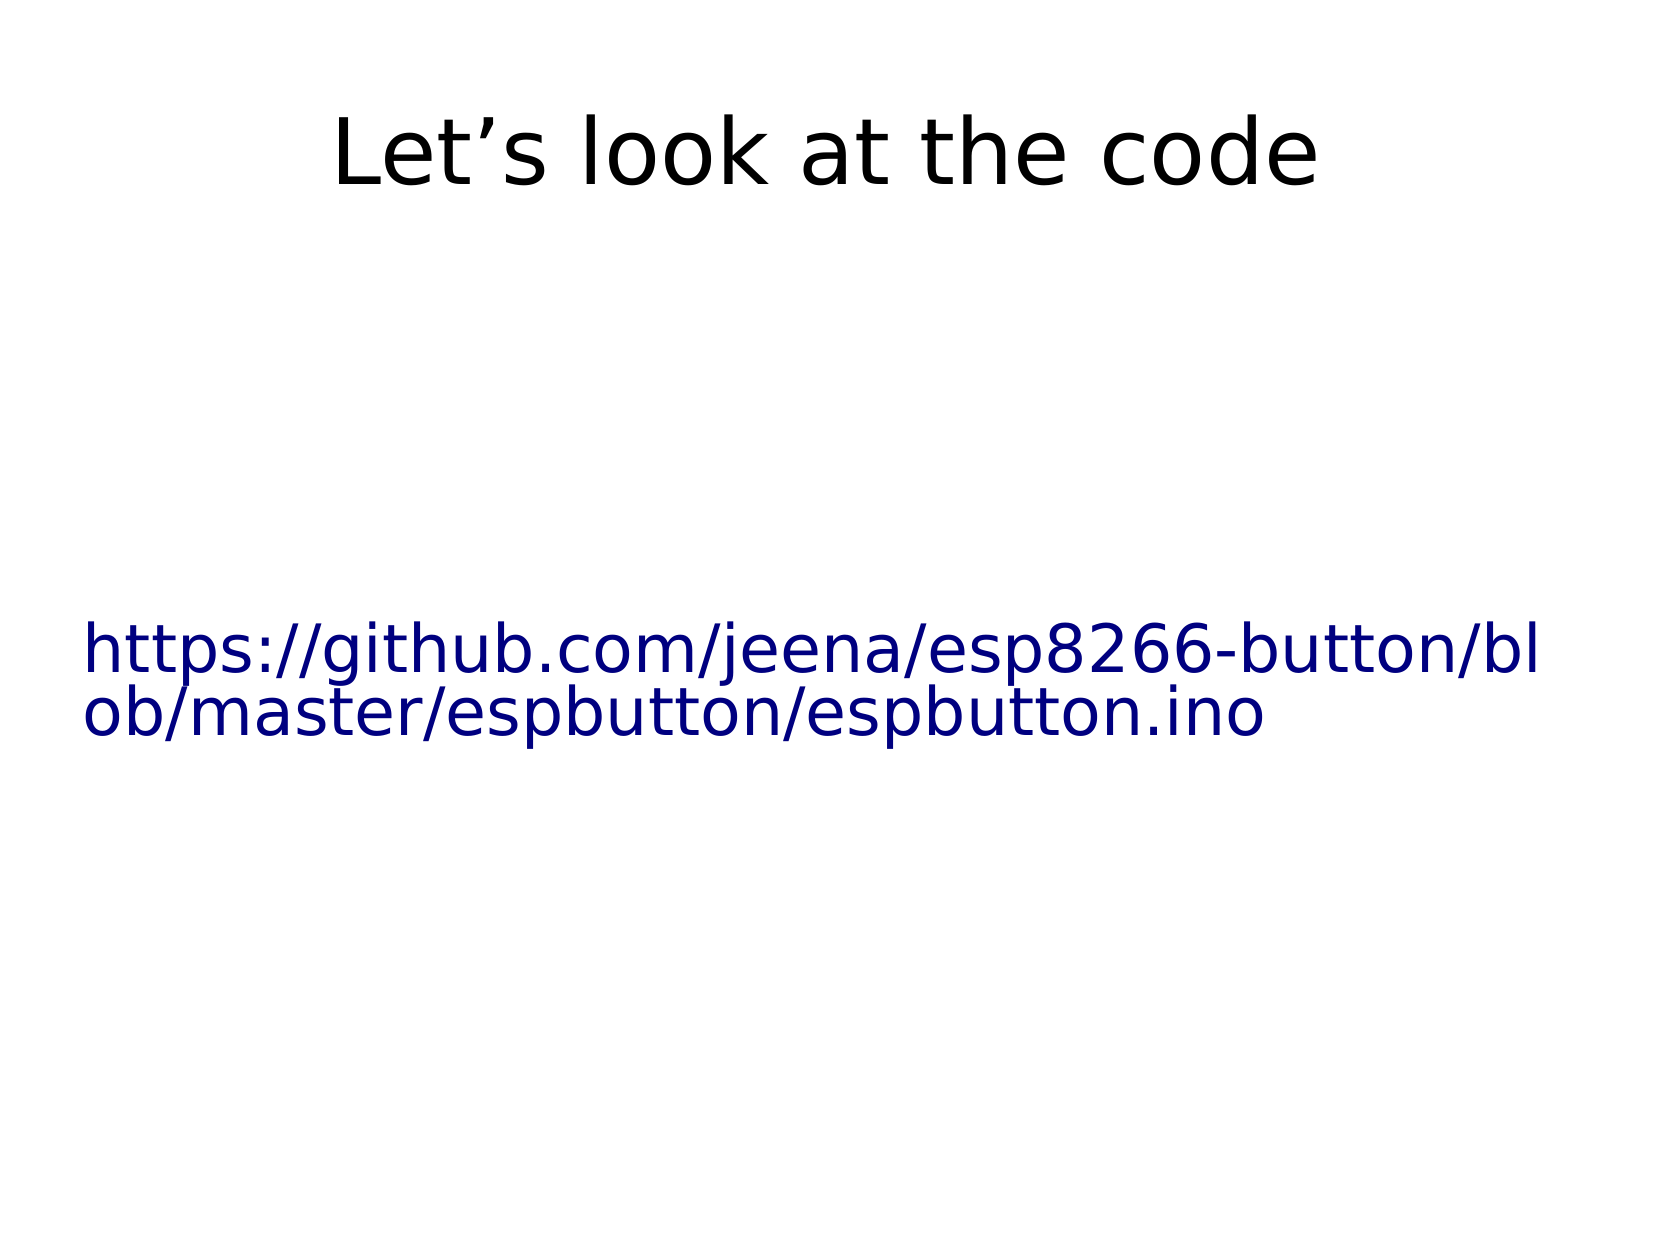

# Let’s look at the code
https://github.com/jeena/esp8266-button/blob/master/espbutton/espbutton.ino